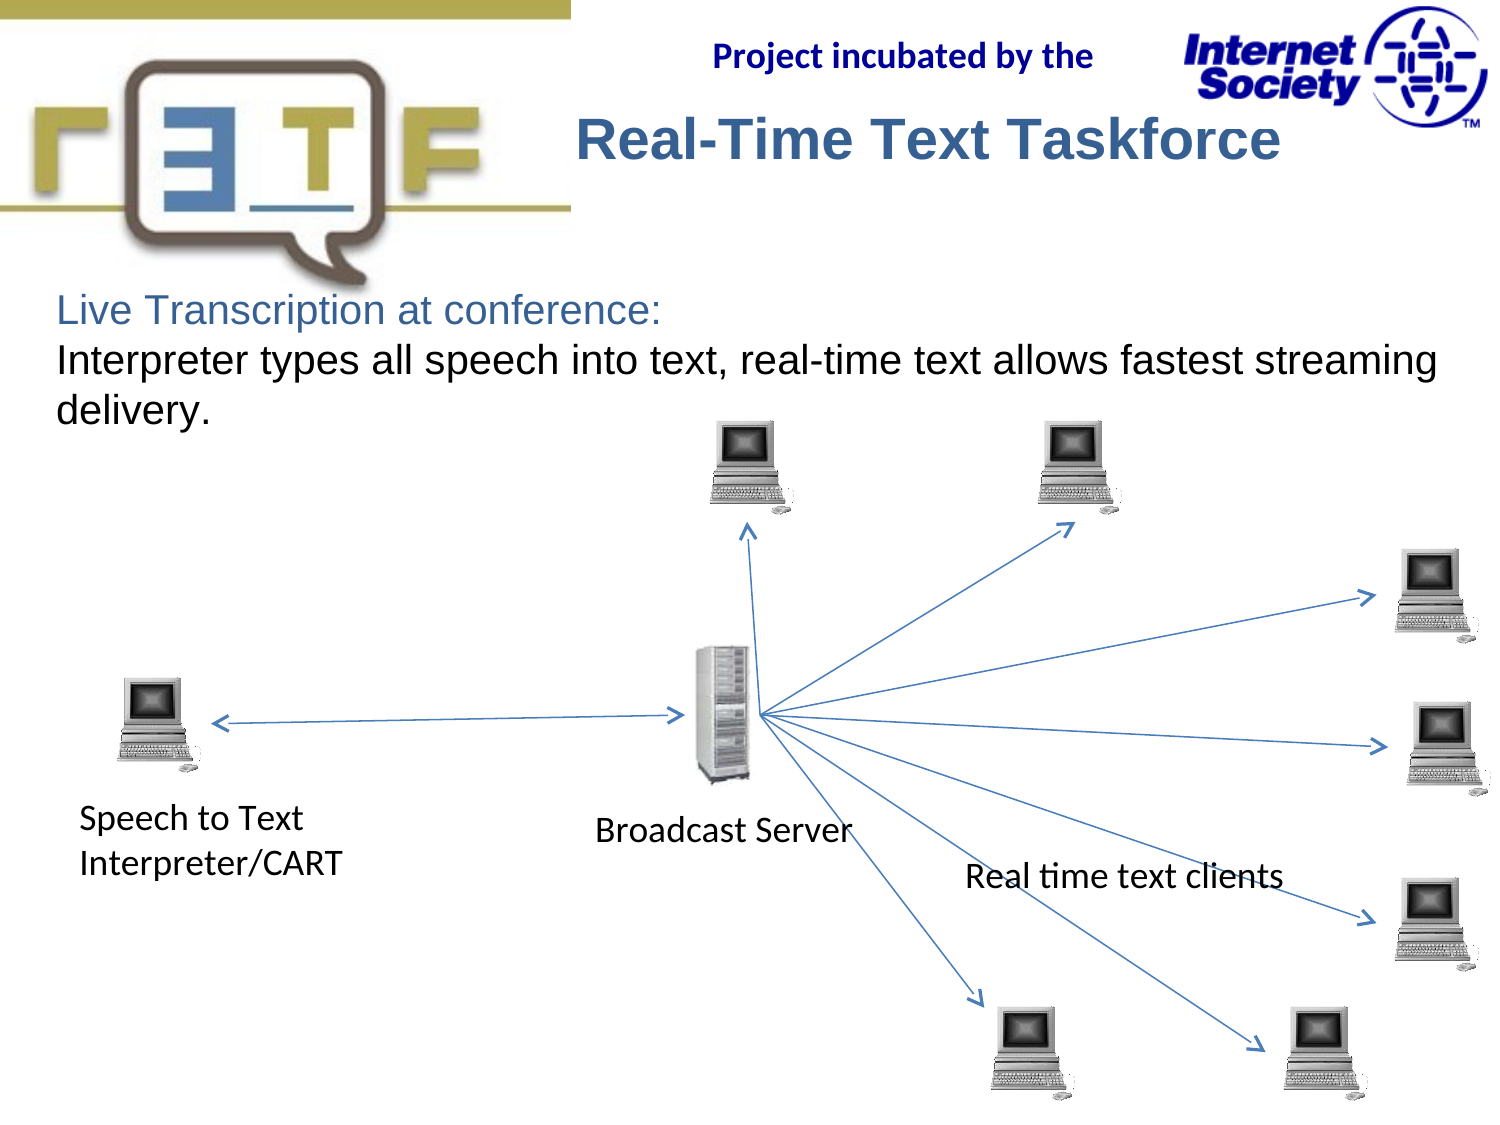

Live Transcription at conference:
Interpreter types all speech into text, real-time text allows fastest streaming delivery.
Speech to Text
Interpreter/CART
Broadcast Server
Real time text clients